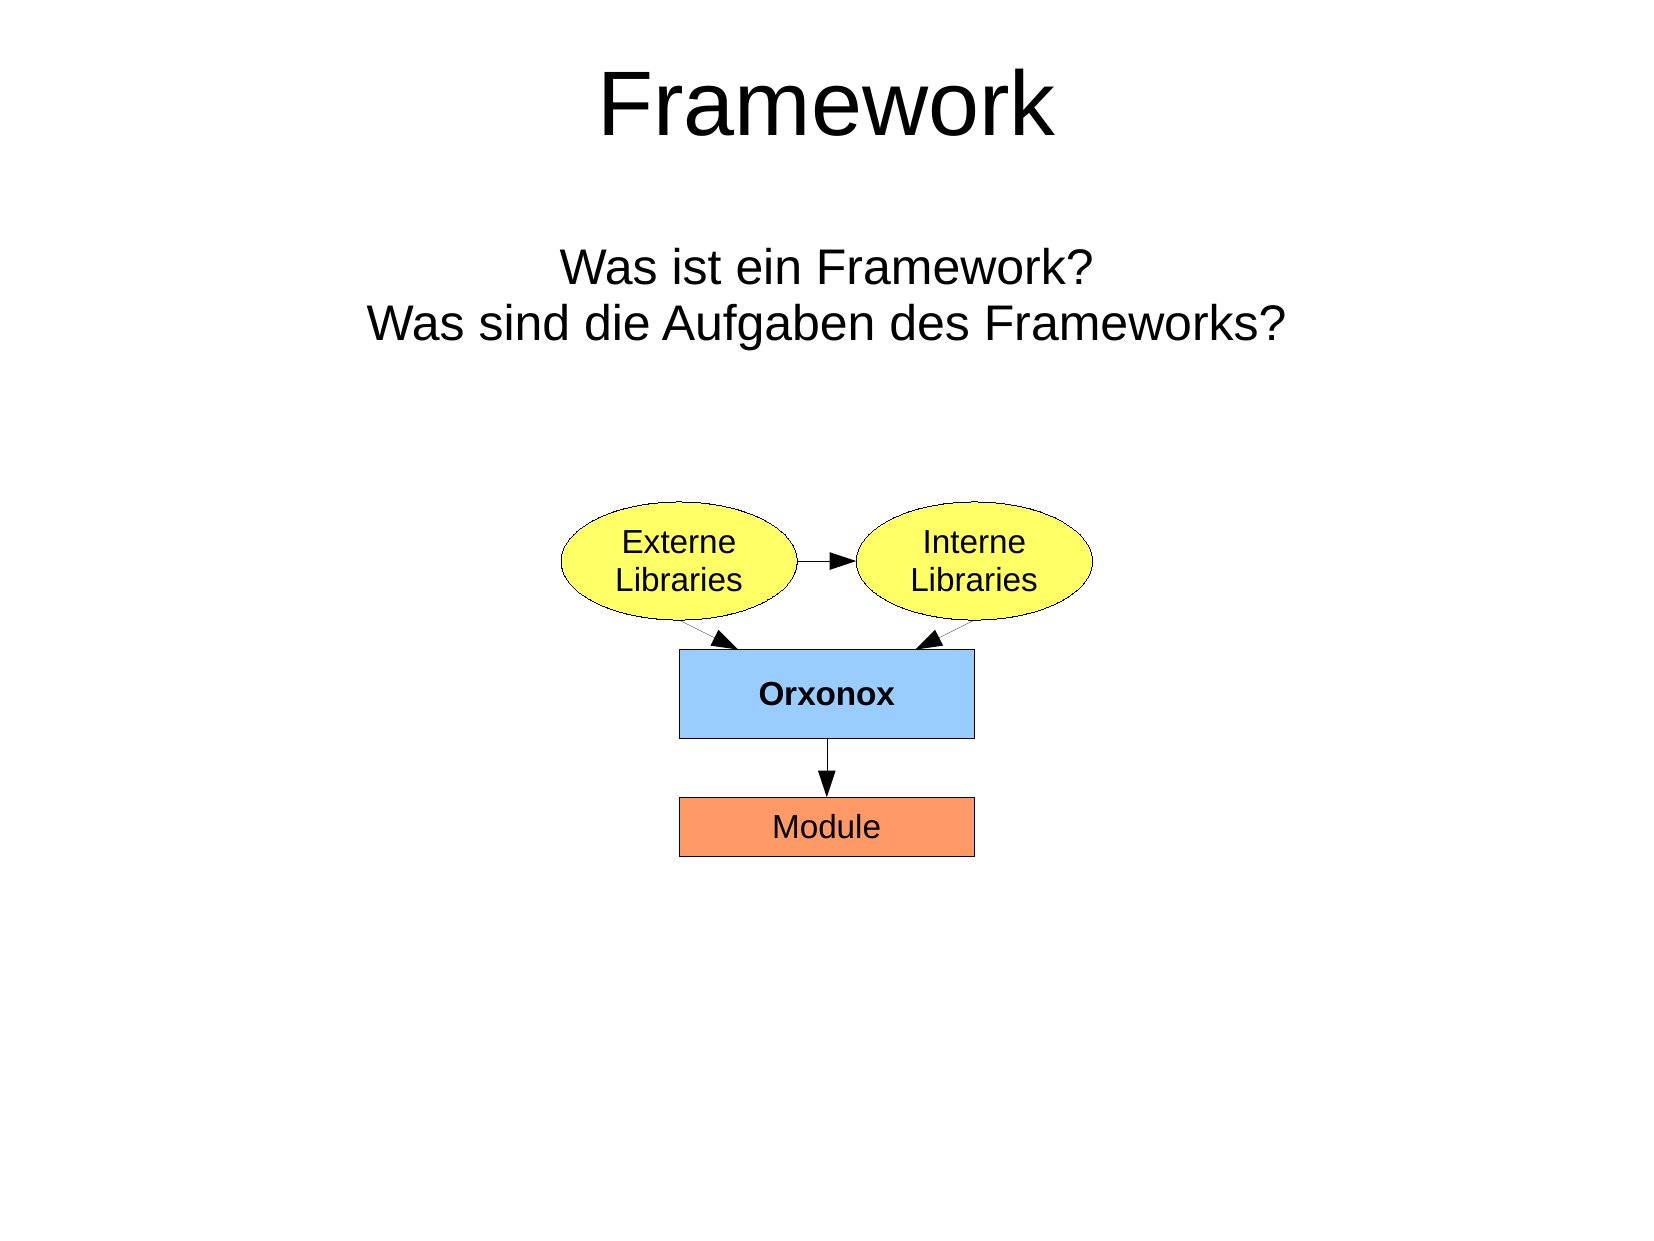

# Framework
Was ist ein Framework?
Was sind die Aufgaben des Frameworks?
Externe
Libraries
Interne
Libraries
Orxonox
Module